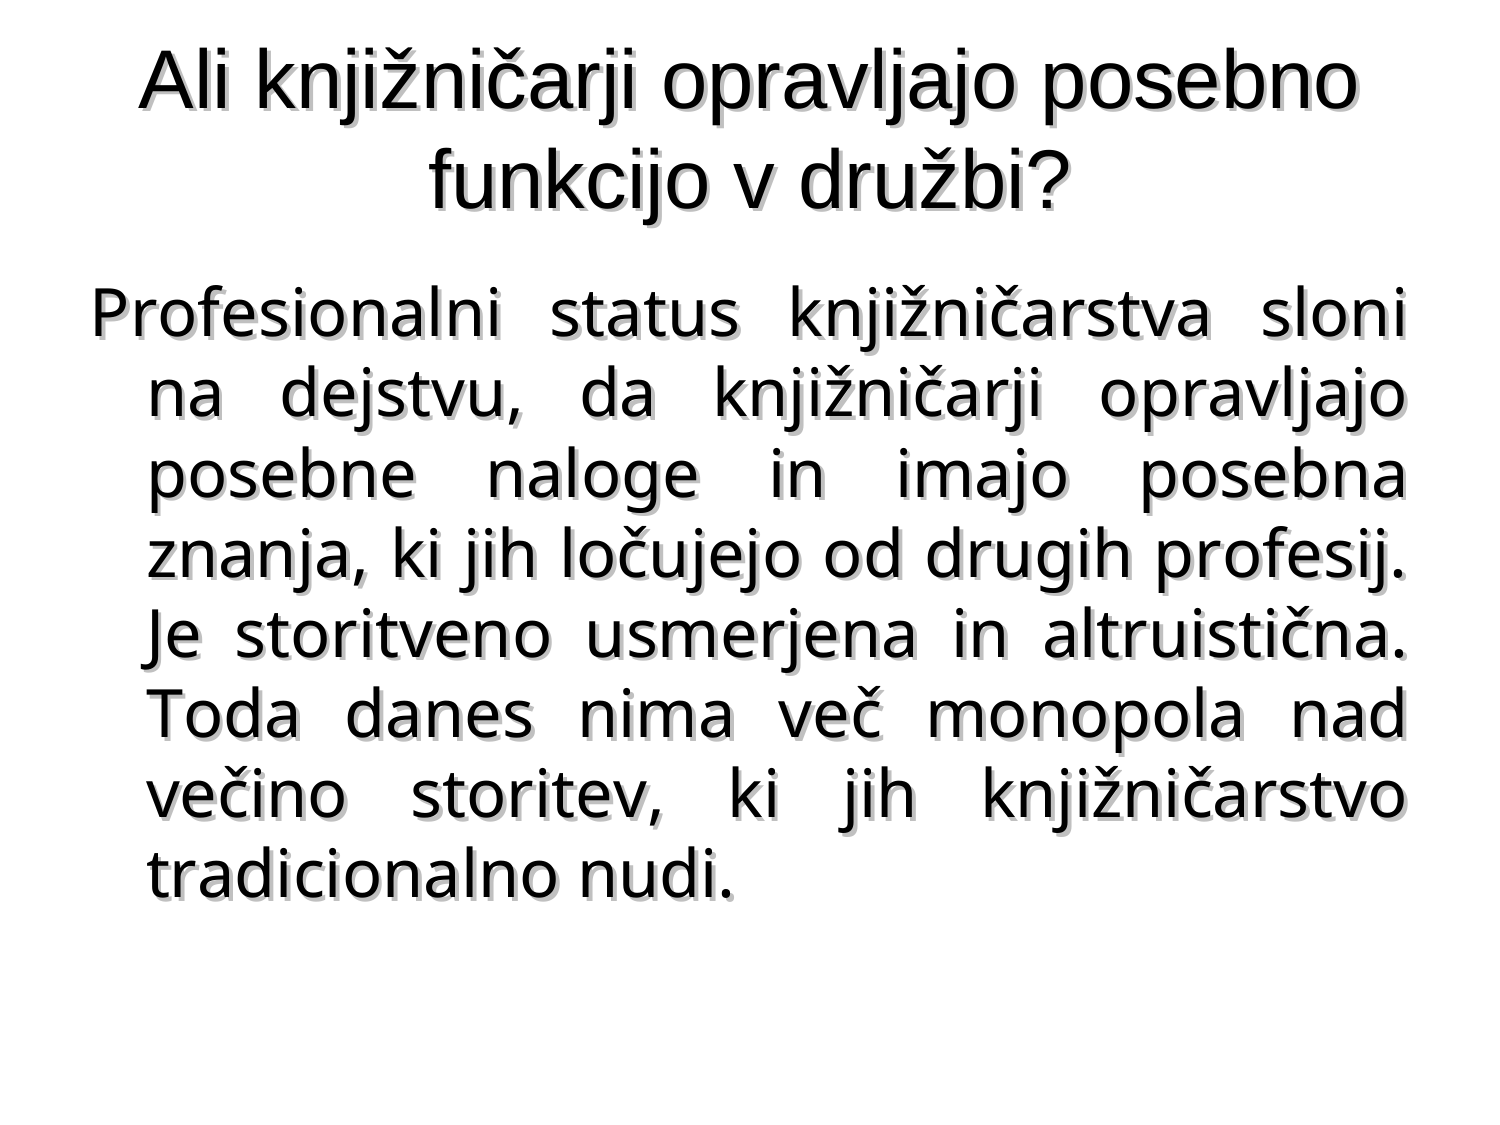

# Ali knjižničarji opravljajo posebno funkcijo v družbi?
Profesionalni status knjižničarstva sloni na dejstvu, da knjižničarji opravljajo posebne naloge in imajo posebna znanja, ki jih ločujejo od drugih profesij. Je storitveno usmerjena in altruistična. Toda danes nima več monopola nad večino storitev, ki jih knjižničarstvo tradicionalno nudi.
11
Oddelek za bibliotekarstvo, informacijsko znanost in knjigarstvo, Filozofska fakulteta